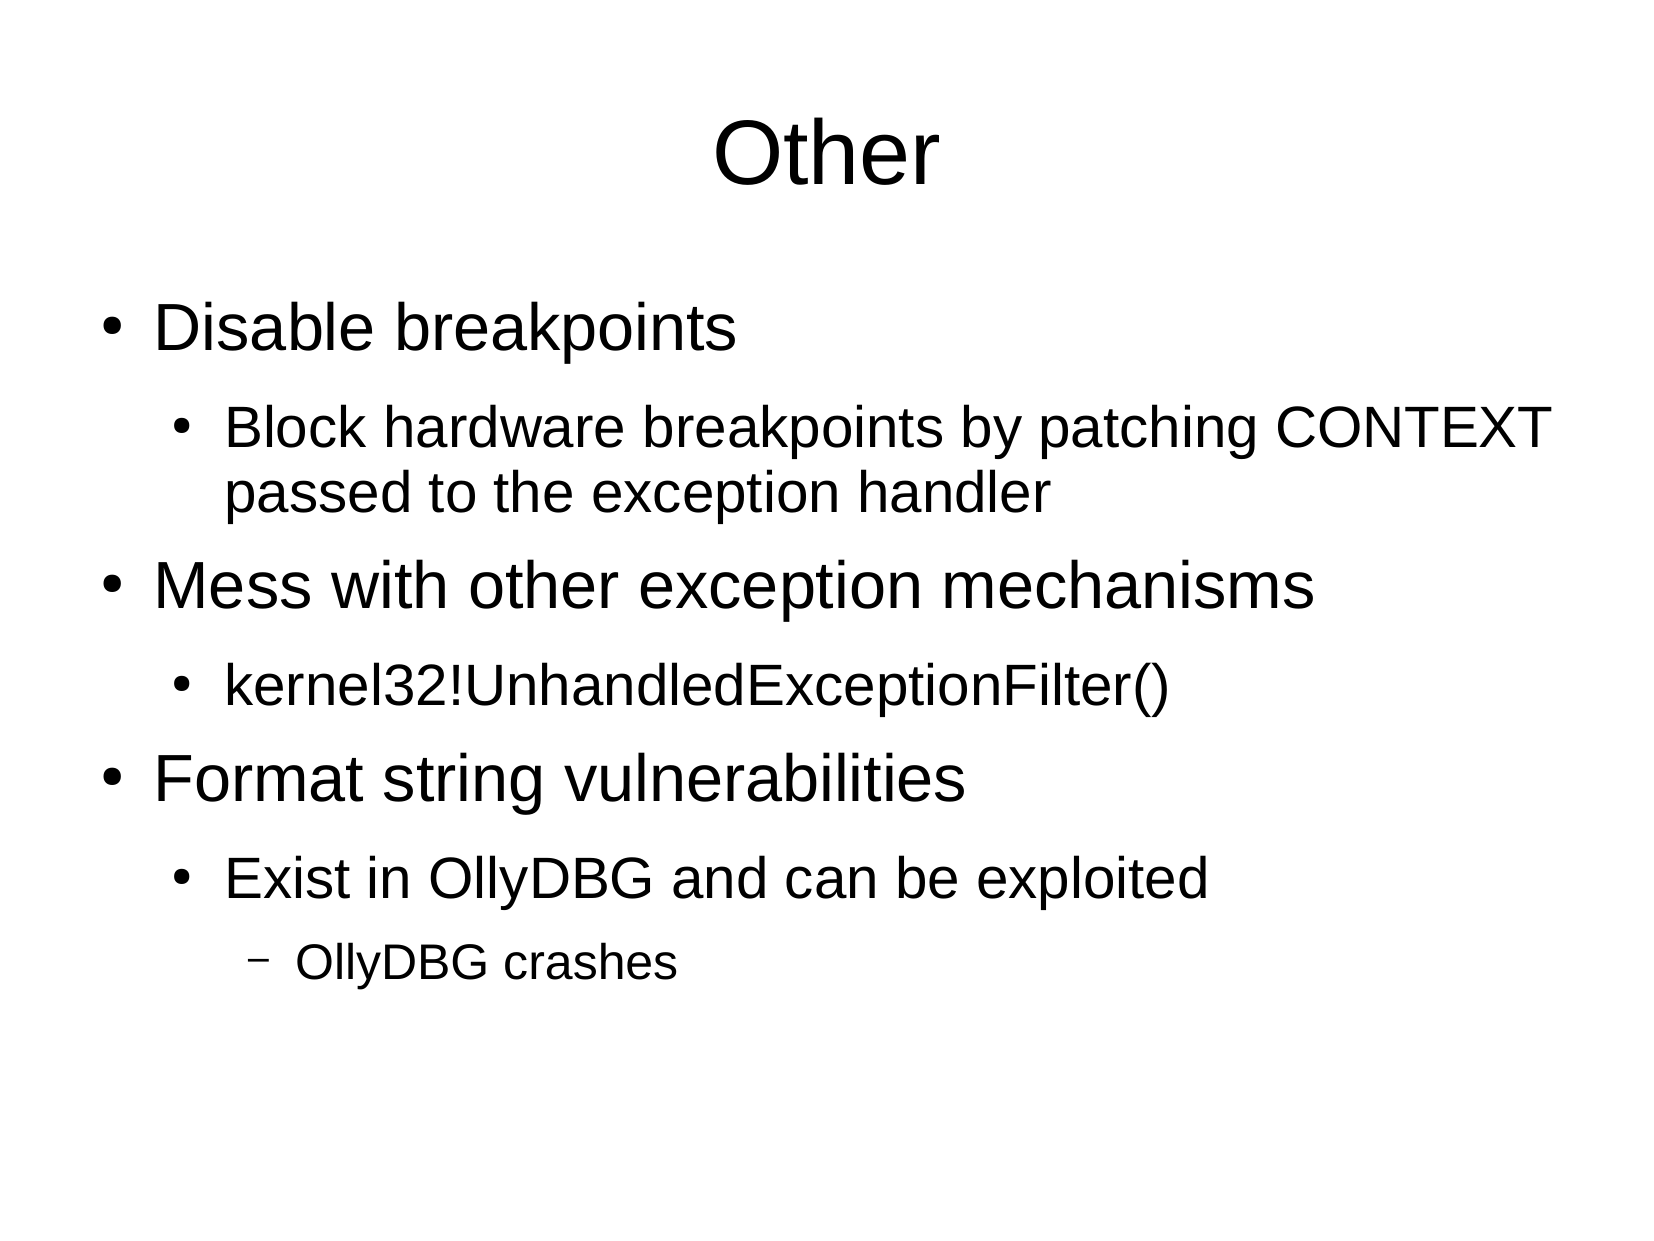

# Other
Disable breakpoints
Block hardware breakpoints by patching CONTEXT passed to the exception handler
Mess with other exception mechanisms
kernel32!UnhandledExceptionFilter()
Format string vulnerabilities
Exist in OllyDBG and can be exploited
OllyDBG crashes